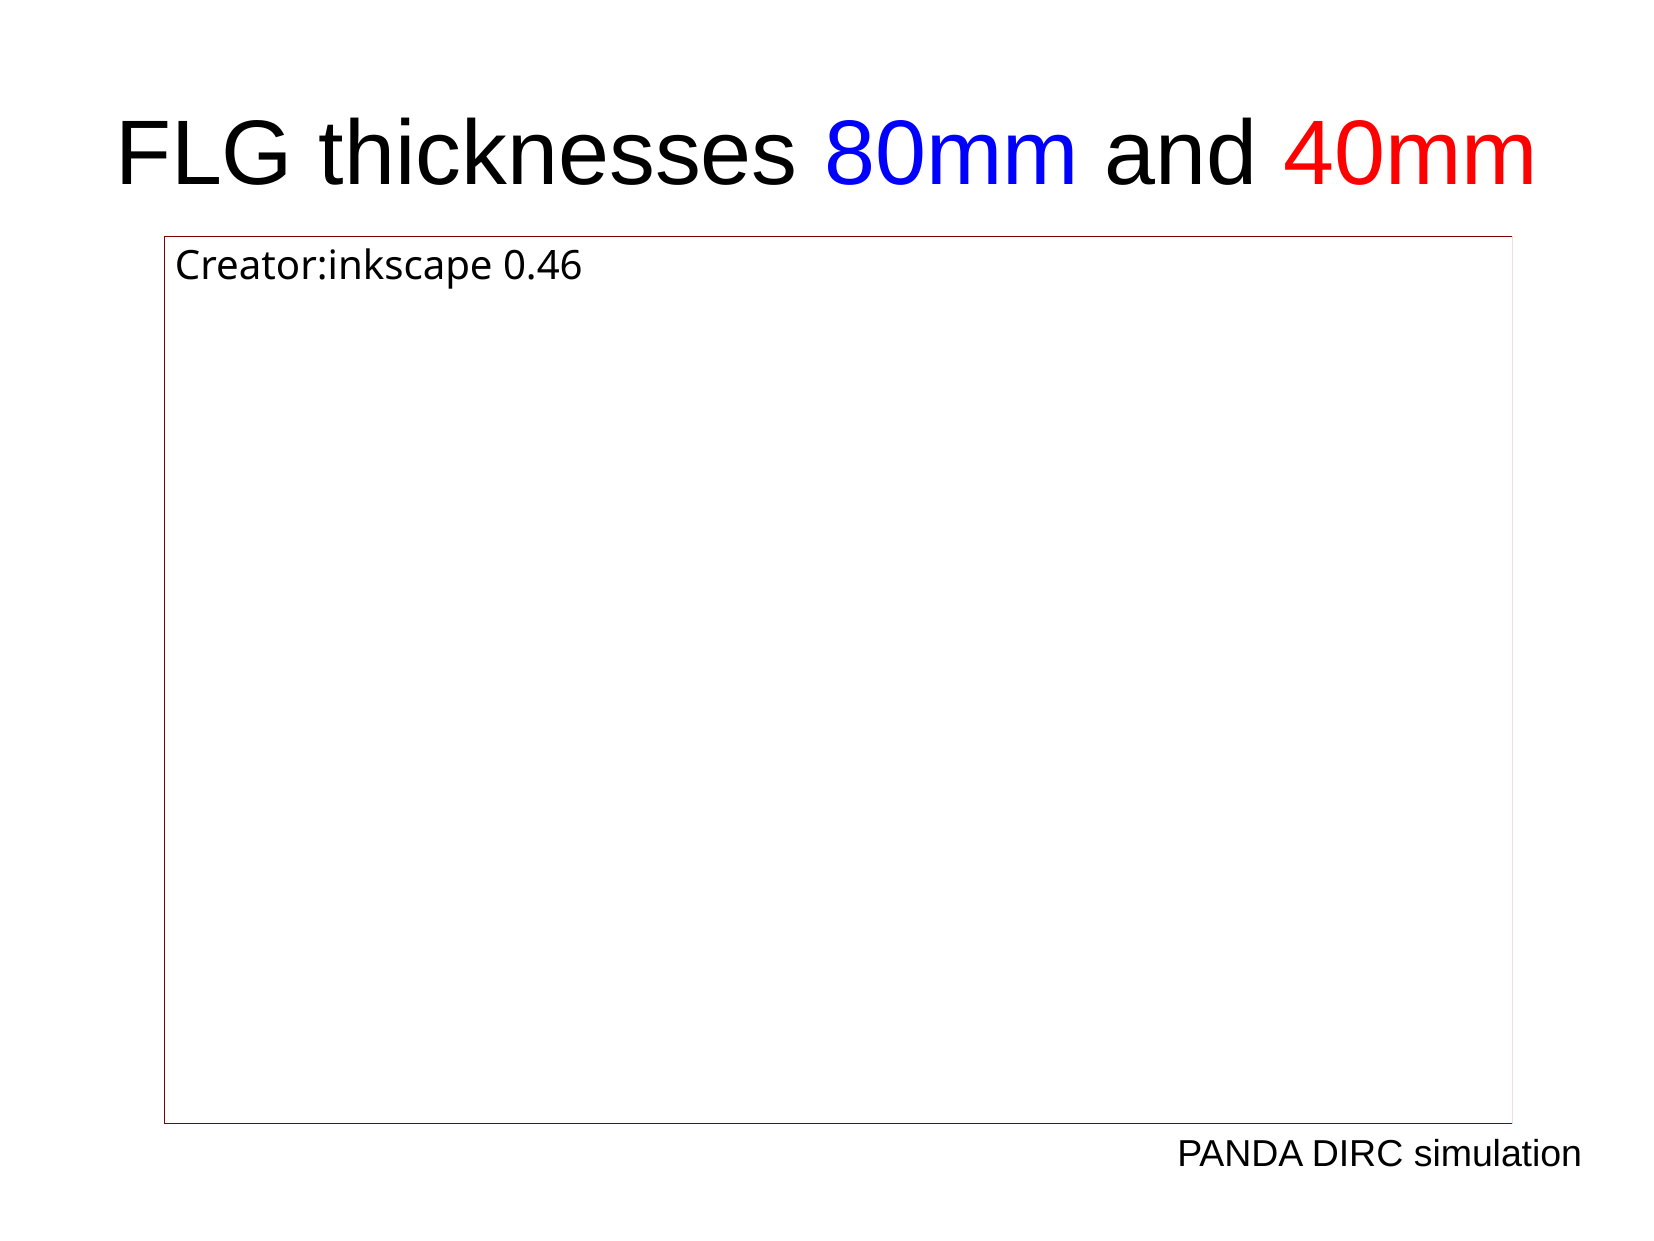

# FLG thicknesses 80mm and 40mm
PANDA DIRC simulation